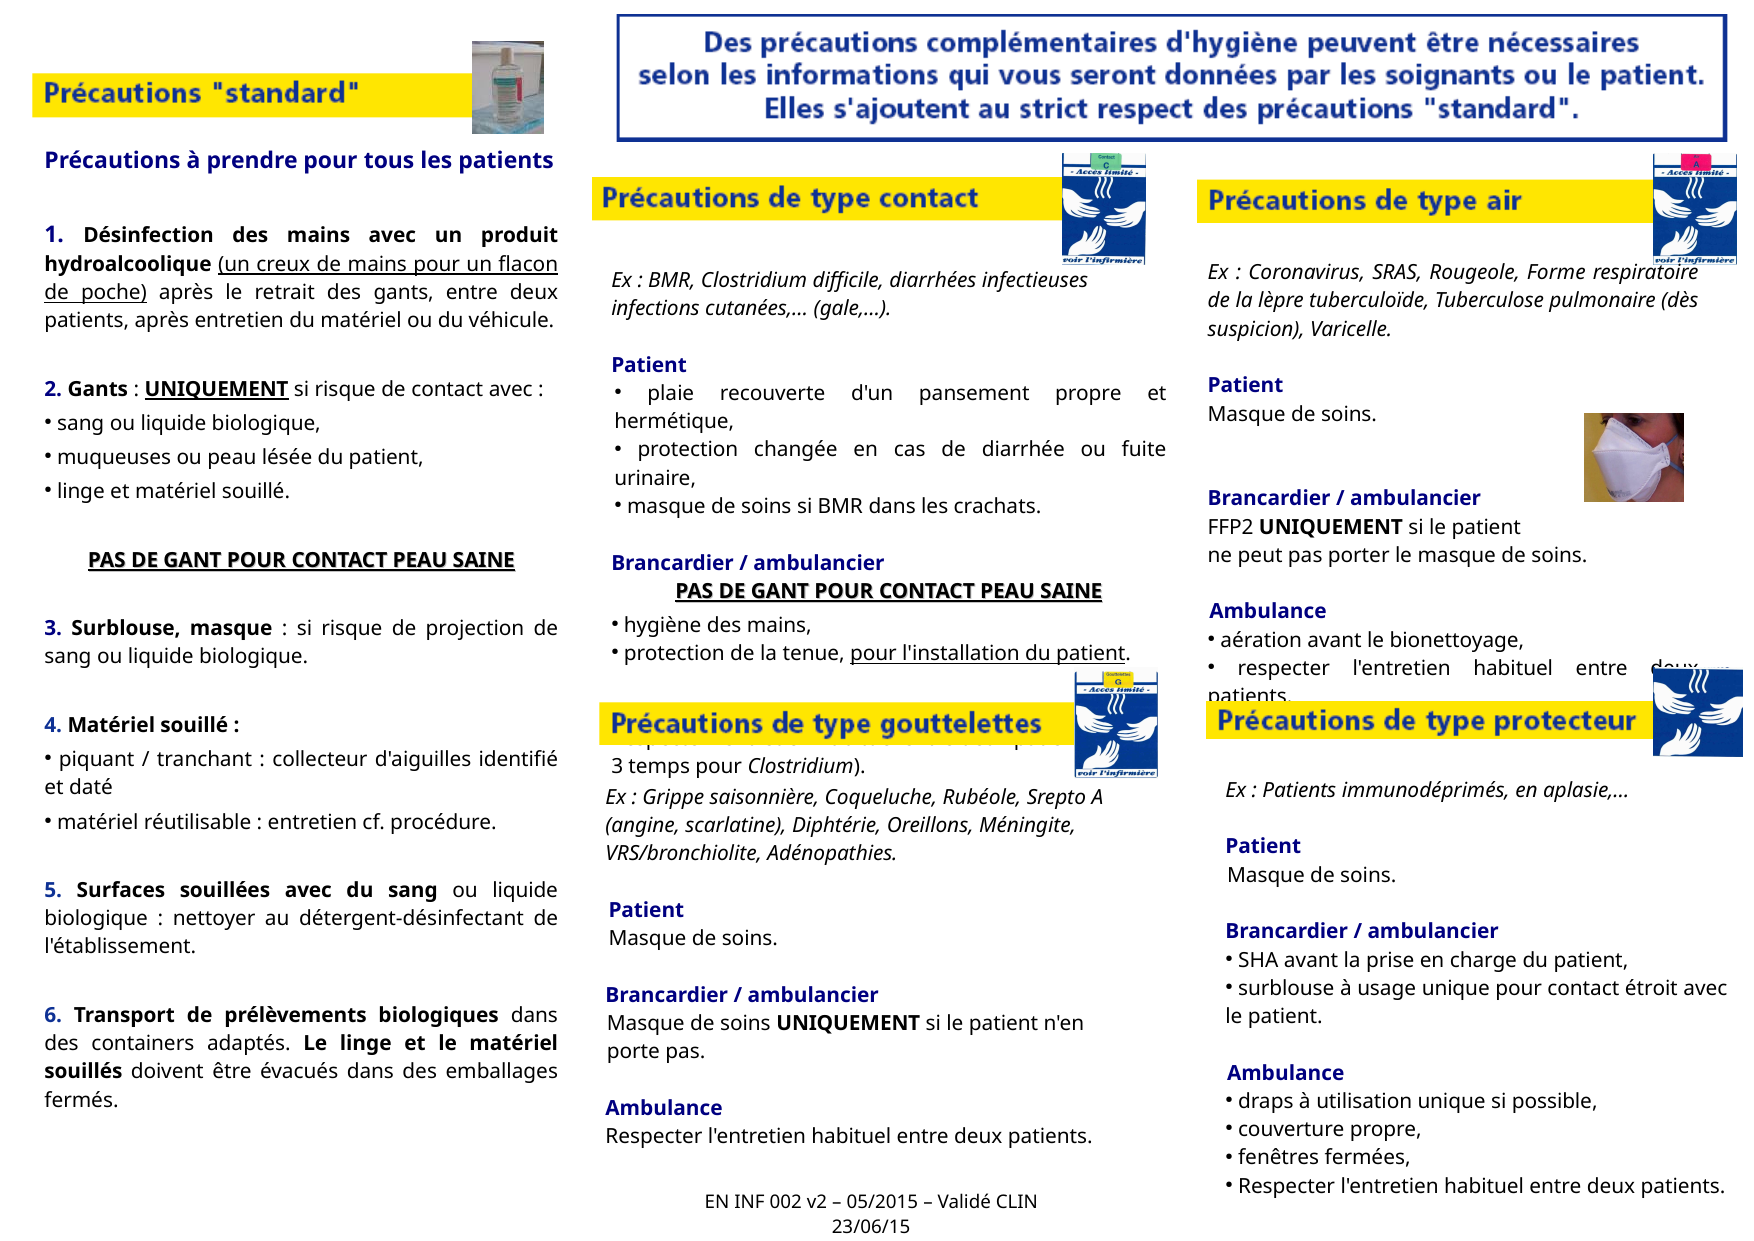

Précautions à prendre pour tous les patients
1. Désinfection des mains avec un produit hydroalcoolique (un creux de mains pour un flacon de poche) après le retrait des gants, entre deux patients, après entretien du matériel ou du véhicule.
2. Gants : UNIQUEMENT si risque de contact avec :
 sang ou liquide biologique,
 muqueuses ou peau lésée du patient,
 linge et matériel souillé.
PAS DE GANT POUR CONTACT PEAU SAINE
3. Surblouse, masque : si risque de projection de sang ou liquide biologique.
4. Matériel souillé :
 piquant / tranchant : collecteur d'aiguilles identifié et daté
 matériel réutilisable : entretien cf. procédure.
5. Surfaces souillées avec du sang ou liquide biologique : nettoyer au détergent-désinfectant de l'établissement.
6. Transport de prélèvements biologiques dans des containers adaptés. Le linge et le matériel souillés doivent être évacués dans des emballages fermés.
Ex : BMR, Clostridium difficile, diarrhées infectieuses
infections cutanées,… (gale,…).
Patient
 plaie recouverte d'un pansement propre et hermétique,
 protection changée en cas de diarrhée ou fuite urinaire,
 masque de soins si BMR dans les crachats.
Brancardier / ambulancier
PAS DE GANT POUR CONTACT PEAU SAINE
 hygiène des mains,
 protection de la tenue, pour l'installation du patient.
Ambulance
Respecter l'entretien habituel entre deux patients (en
3 temps pour Clostridium).
Ex : Coronavirus, SRAS, Rougeole, Forme respiratoire de la lèpre tuberculoïde, Tuberculose pulmonaire (dès suspicion), Varicelle.
Patient
Masque de soins.
Brancardier / ambulancier
FFP2 UNIQUEMENT si le patient
ne peut pas porter le masque de soins.
Ambulance
 aération avant le bionettoyage,
 respecter l'entretien habituel entre deux patients.
Ex : Patients immunodéprimés, en aplasie,…
Patient
Masque de soins.
Brancardier / ambulancier
 SHA avant la prise en charge du patient,
 surblouse à usage unique pour contact étroit avec le patient.
Ambulance
 draps à utilisation unique si possible,
 couverture propre,
 fenêtres fermées,
 Respecter l'entretien habituel entre deux patients.
Ex : Grippe saisonnière, Coqueluche, Rubéole, Srepto A (angine, scarlatine), Diphtérie, Oreillons, Méningite, VRS/bronchiolite, Adénopathies.
Patient
Masque de soins.
Brancardier / ambulancier
Masque de soins UNIQUEMENT si le patient n'en porte pas.
Ambulance
Respecter l'entretien habituel entre deux patients.
EN INF 002 v2 – 05/2015 – Validé CLIN 23/06/15